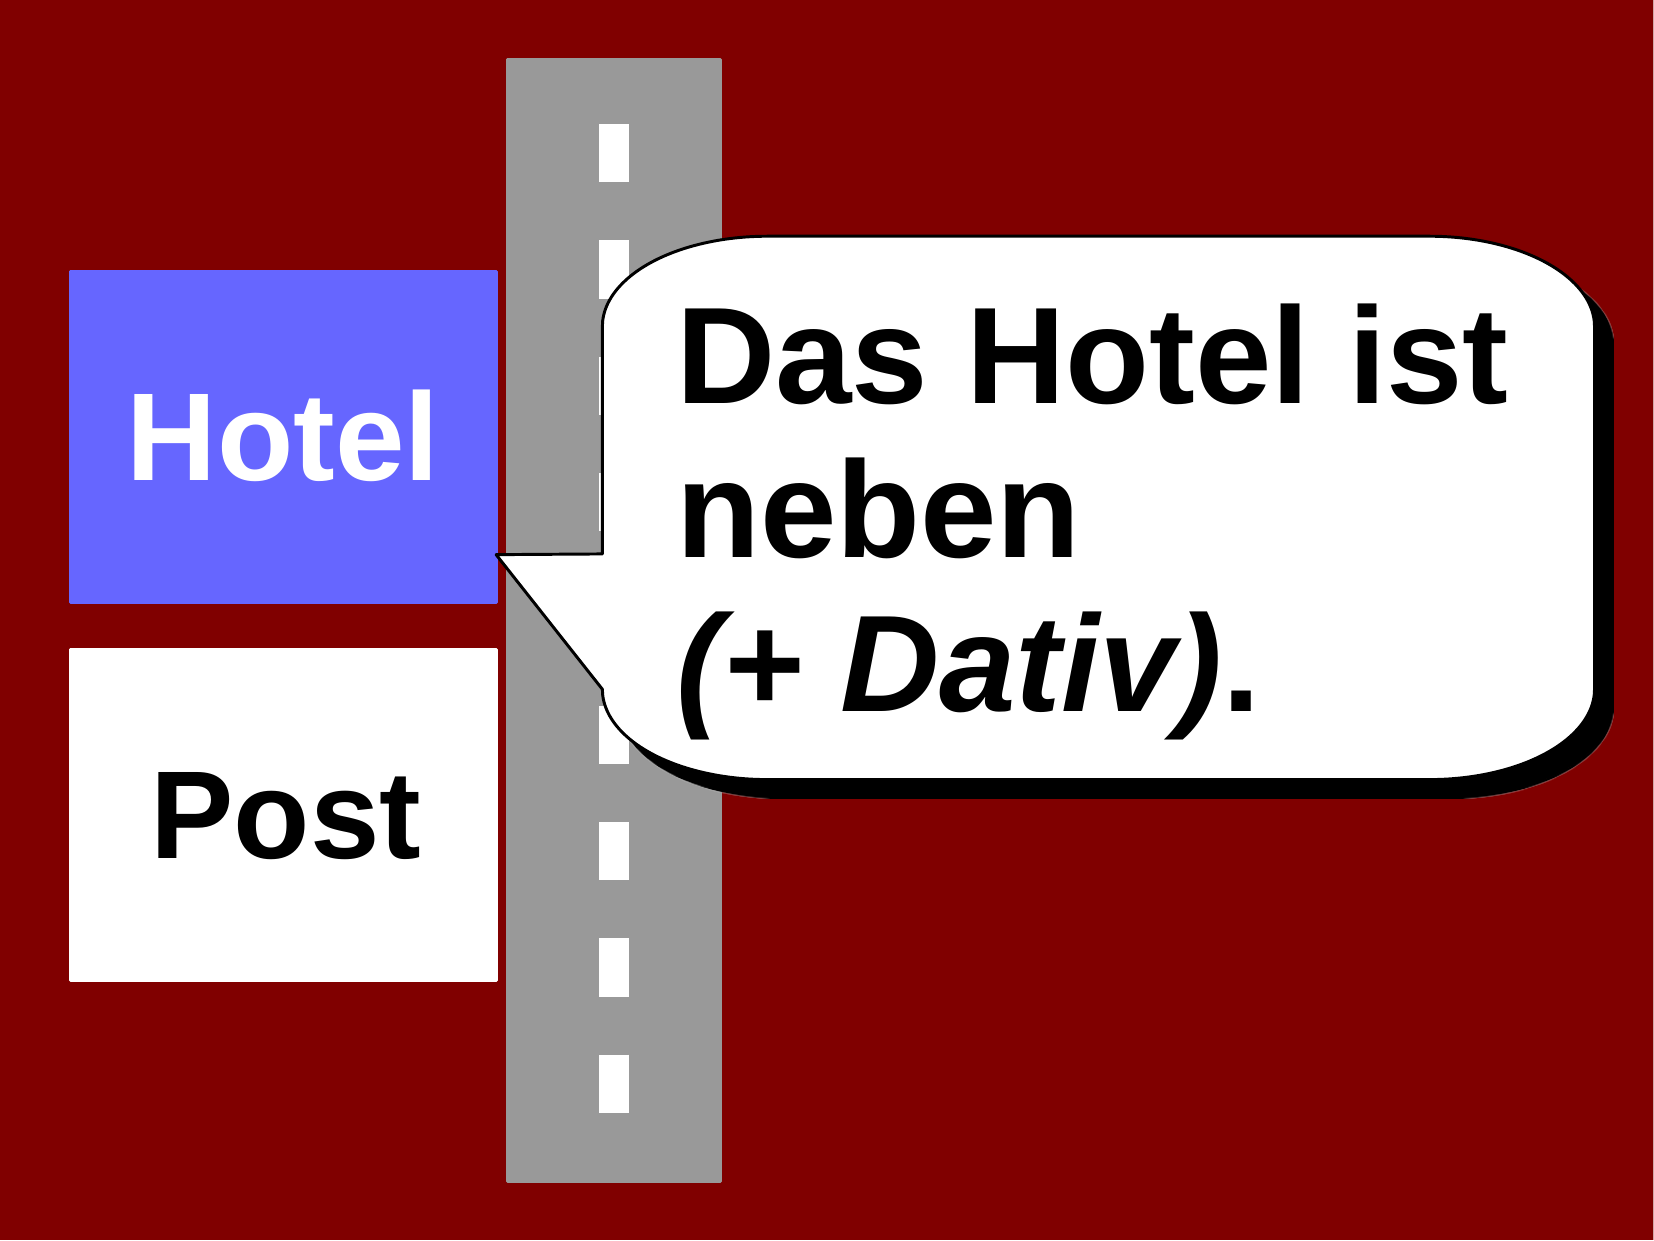

Das Hotel ist
neben
(+ Dativ).
Hotel
Post